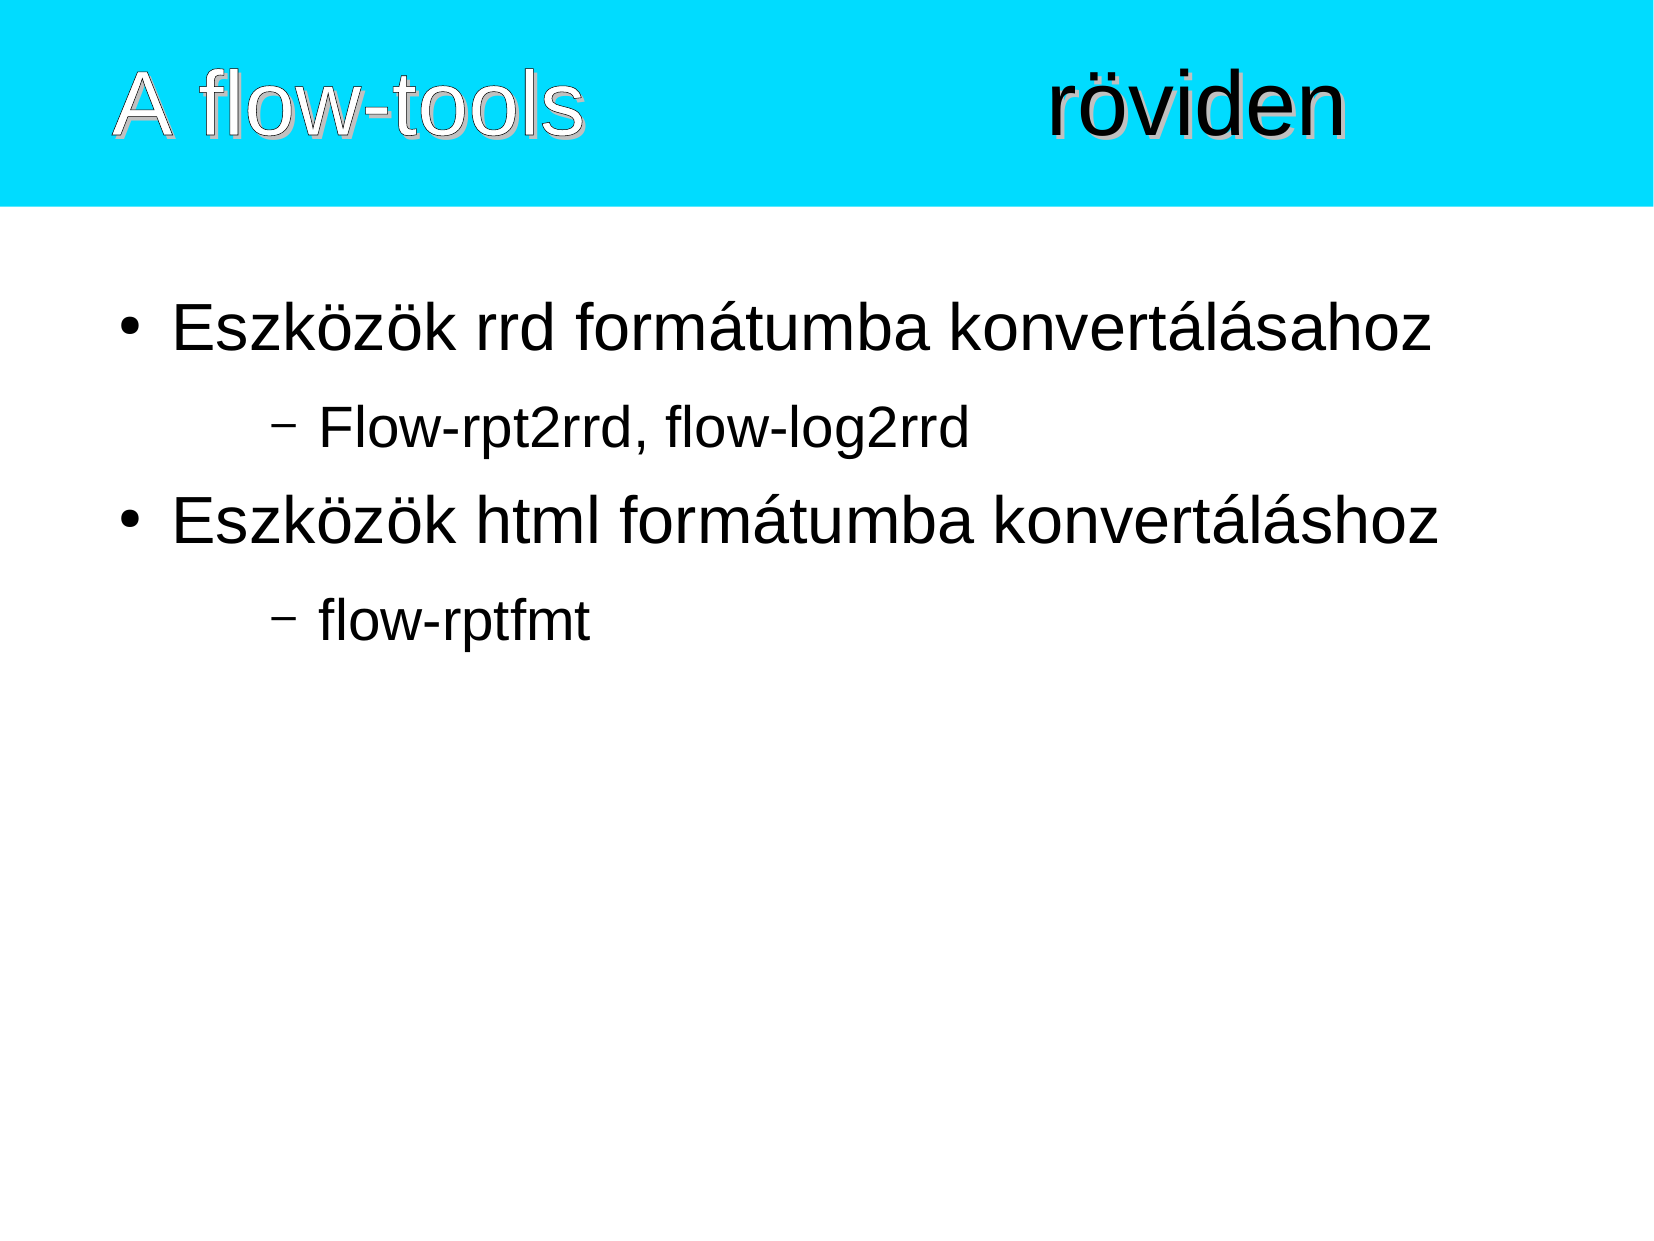

A flow-tools	röviden
# Eszközök rrd formátumba konvertálásahoz
Flow-rpt2rrd, flow-log2rrd
Eszközök html formátumba konvertáláshoz
flow-rptfmt